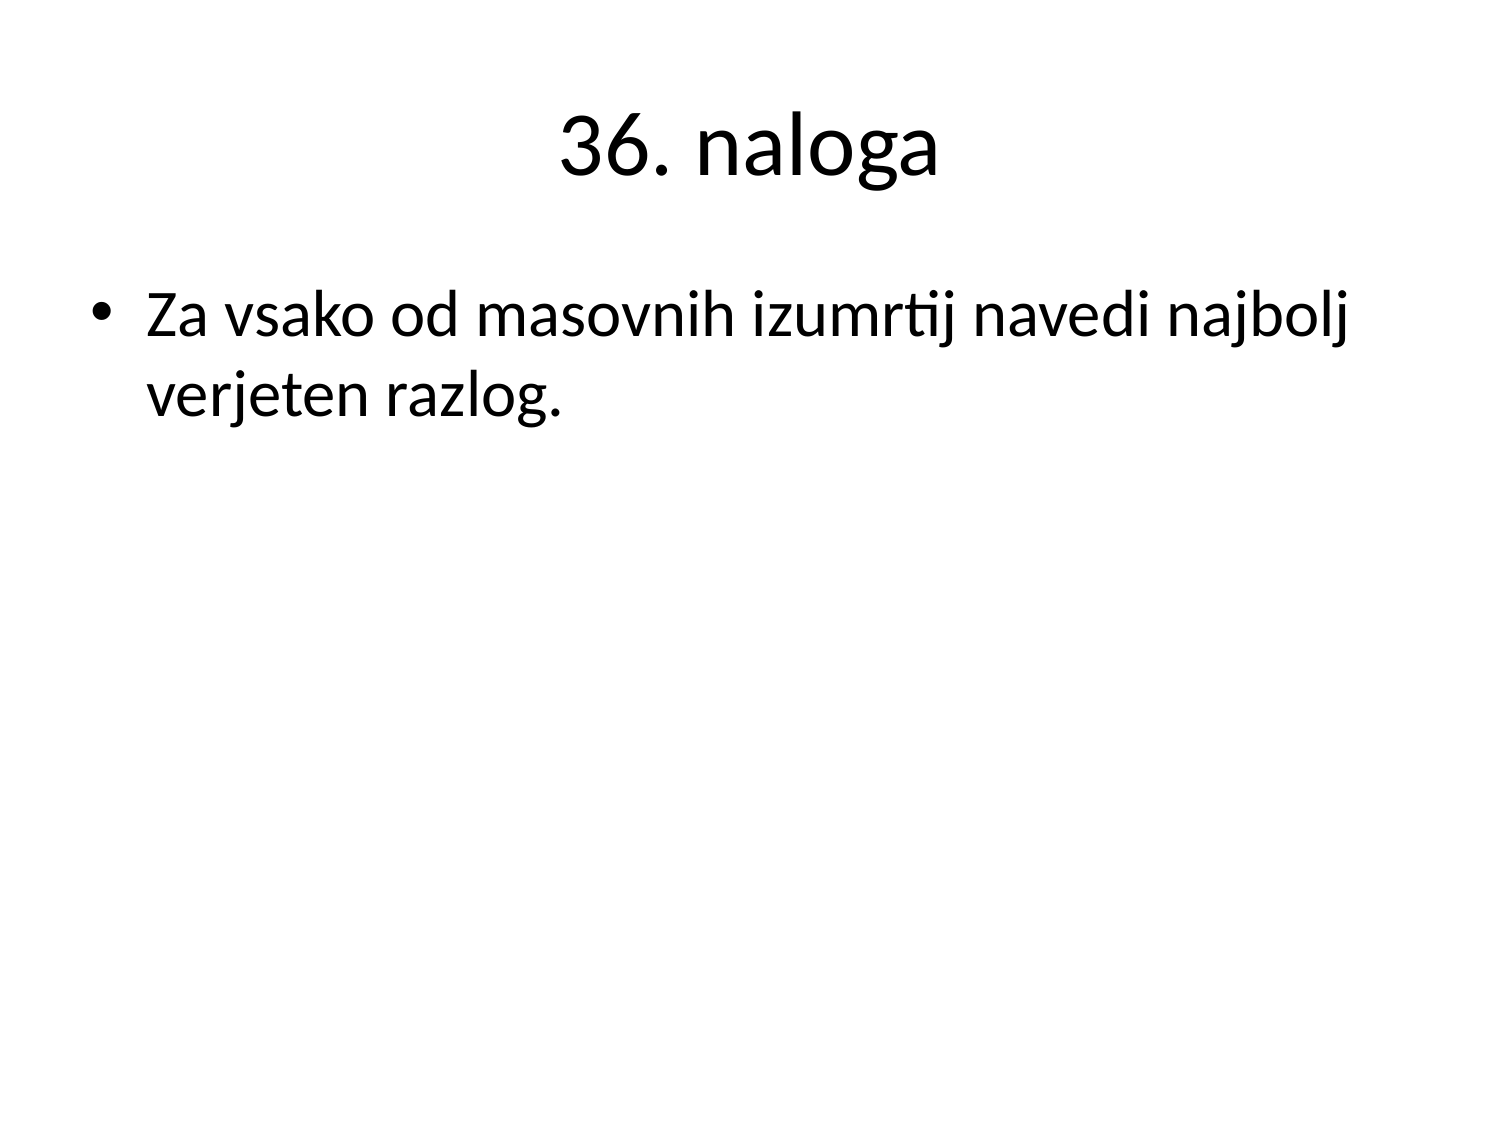

# 36. naloga
Za vsako od masovnih izumrtij navedi najbolj verjeten razlog.